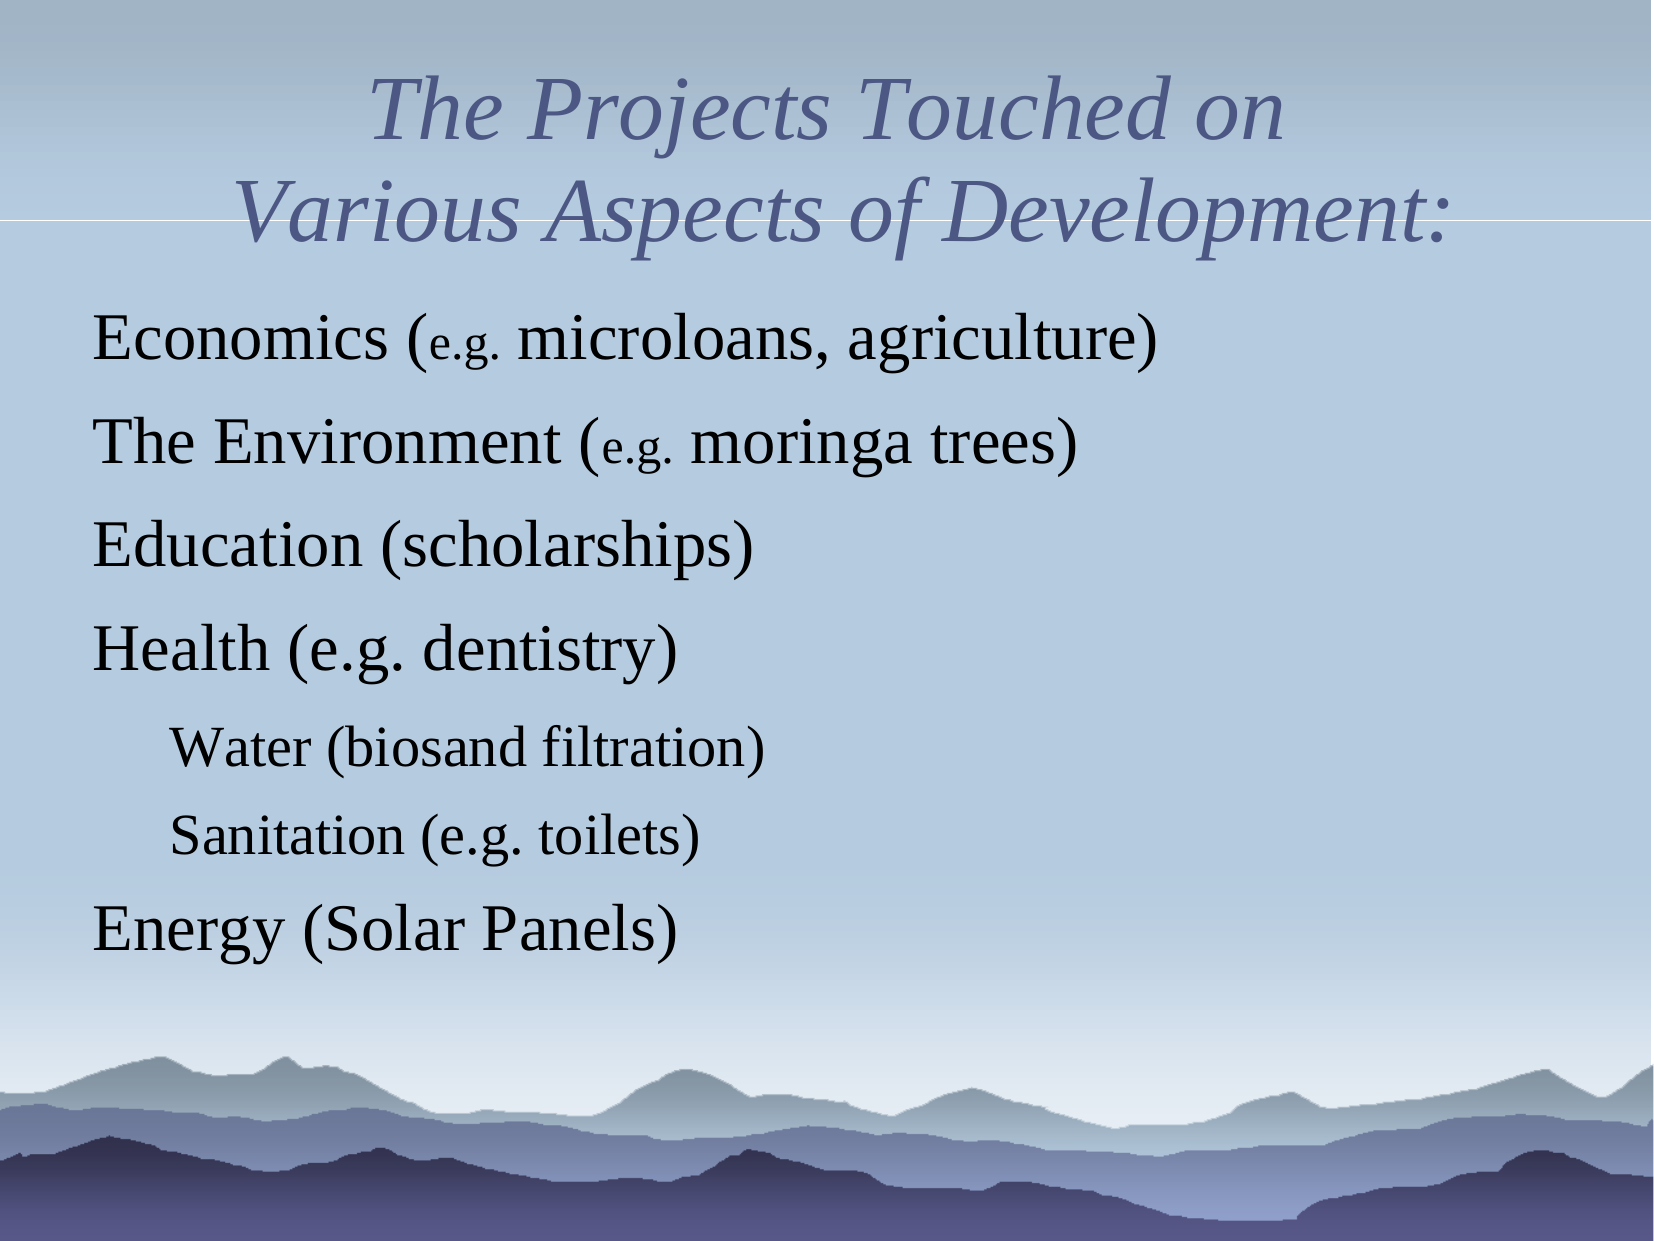

# The Projects Touched on Various Aspects of Development:
Economics (e.g. microloans, agriculture)
The Environment (e.g. moringa trees)
Education (scholarships)
Health (e.g. dentistry)
Water (biosand filtration)
Sanitation (e.g. toilets)
Energy (Solar Panels)